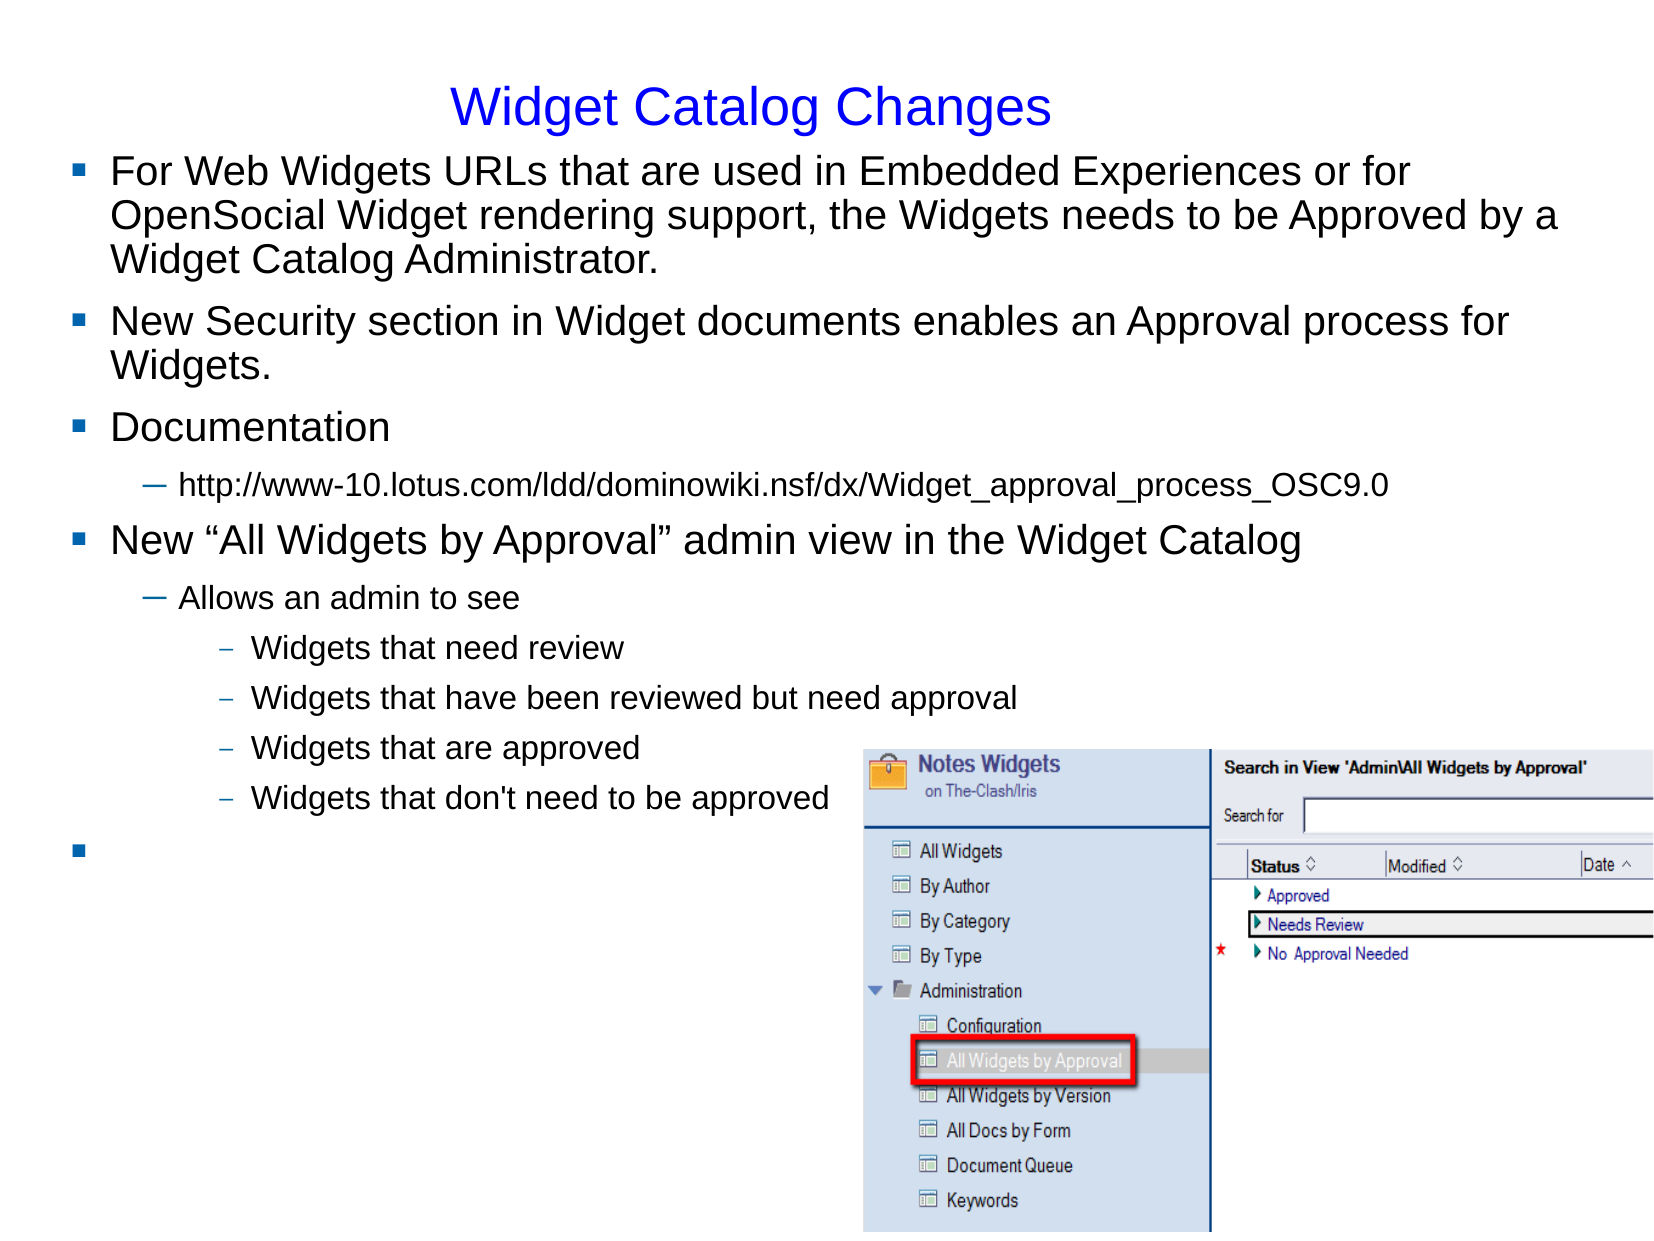

Widget Catalog Changes
# For Web Widgets URLs that are used in Embedded Experiences or for OpenSocial Widget rendering support, the Widgets needs to be Approved by a Widget Catalog Administrator.
New Security section in Widget documents enables an Approval process for Widgets.
Documentation
http://www-10.lotus.com/ldd/dominowiki.nsf/dx/Widget_approval_process_OSC9.0
New “All Widgets by Approval” admin view in the Widget Catalog
Allows an admin to see
Widgets that need review
Widgets that have been reviewed but need approval
Widgets that are approved
Widgets that don't need to be approved
8